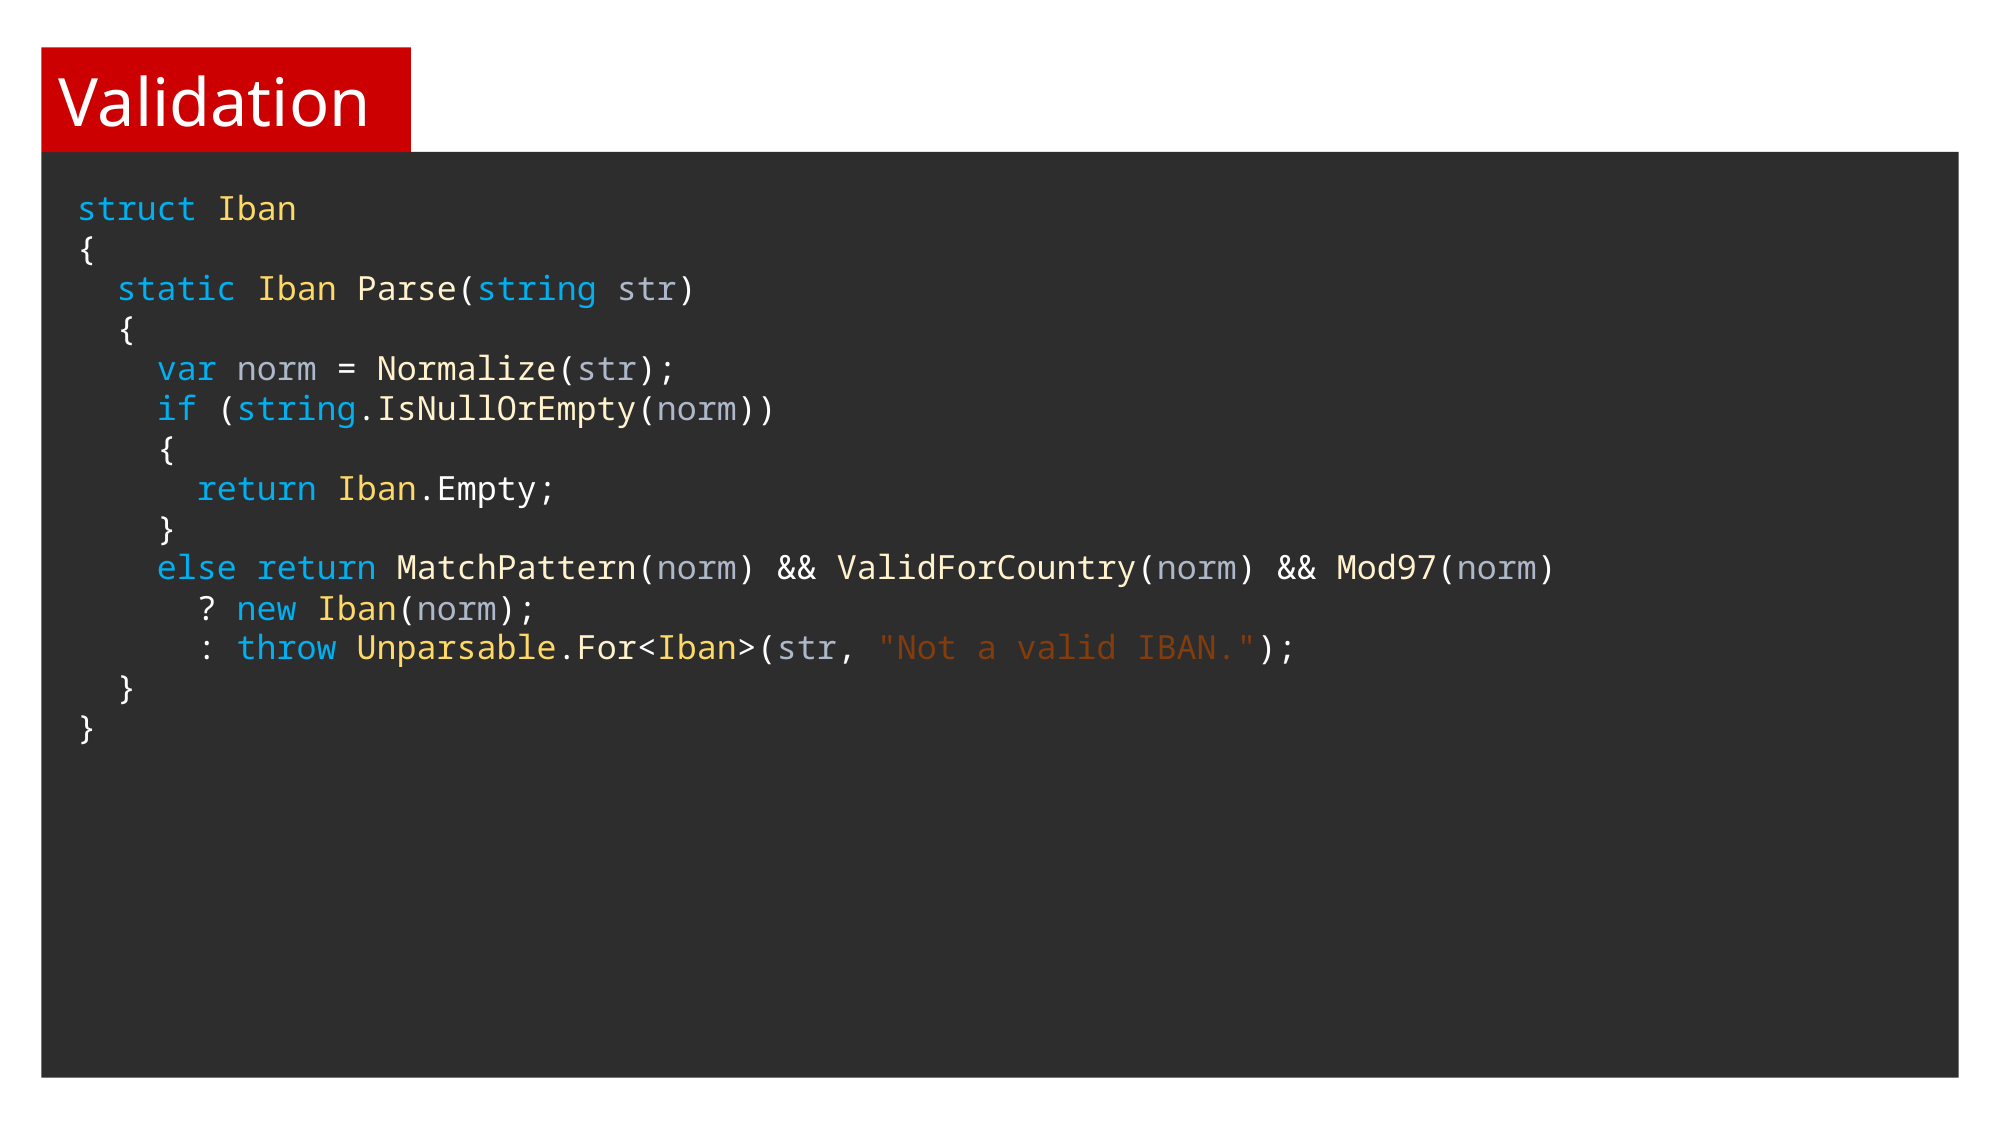

Validation
struct Iban
{
 static Iban Parse(string str)
 {
 var norm = Normalize(str);
 if (string.IsNullOrEmpty(norm))
 {
 return Iban.Empty;
 }
 else return MatchPattern(norm) && ValidForCountry(norm) && Mod97(norm)
 ? new Iban(norm);
 : throw Unparsable.For<Iban>(str, "Not a valid IBAN.");
 }
}